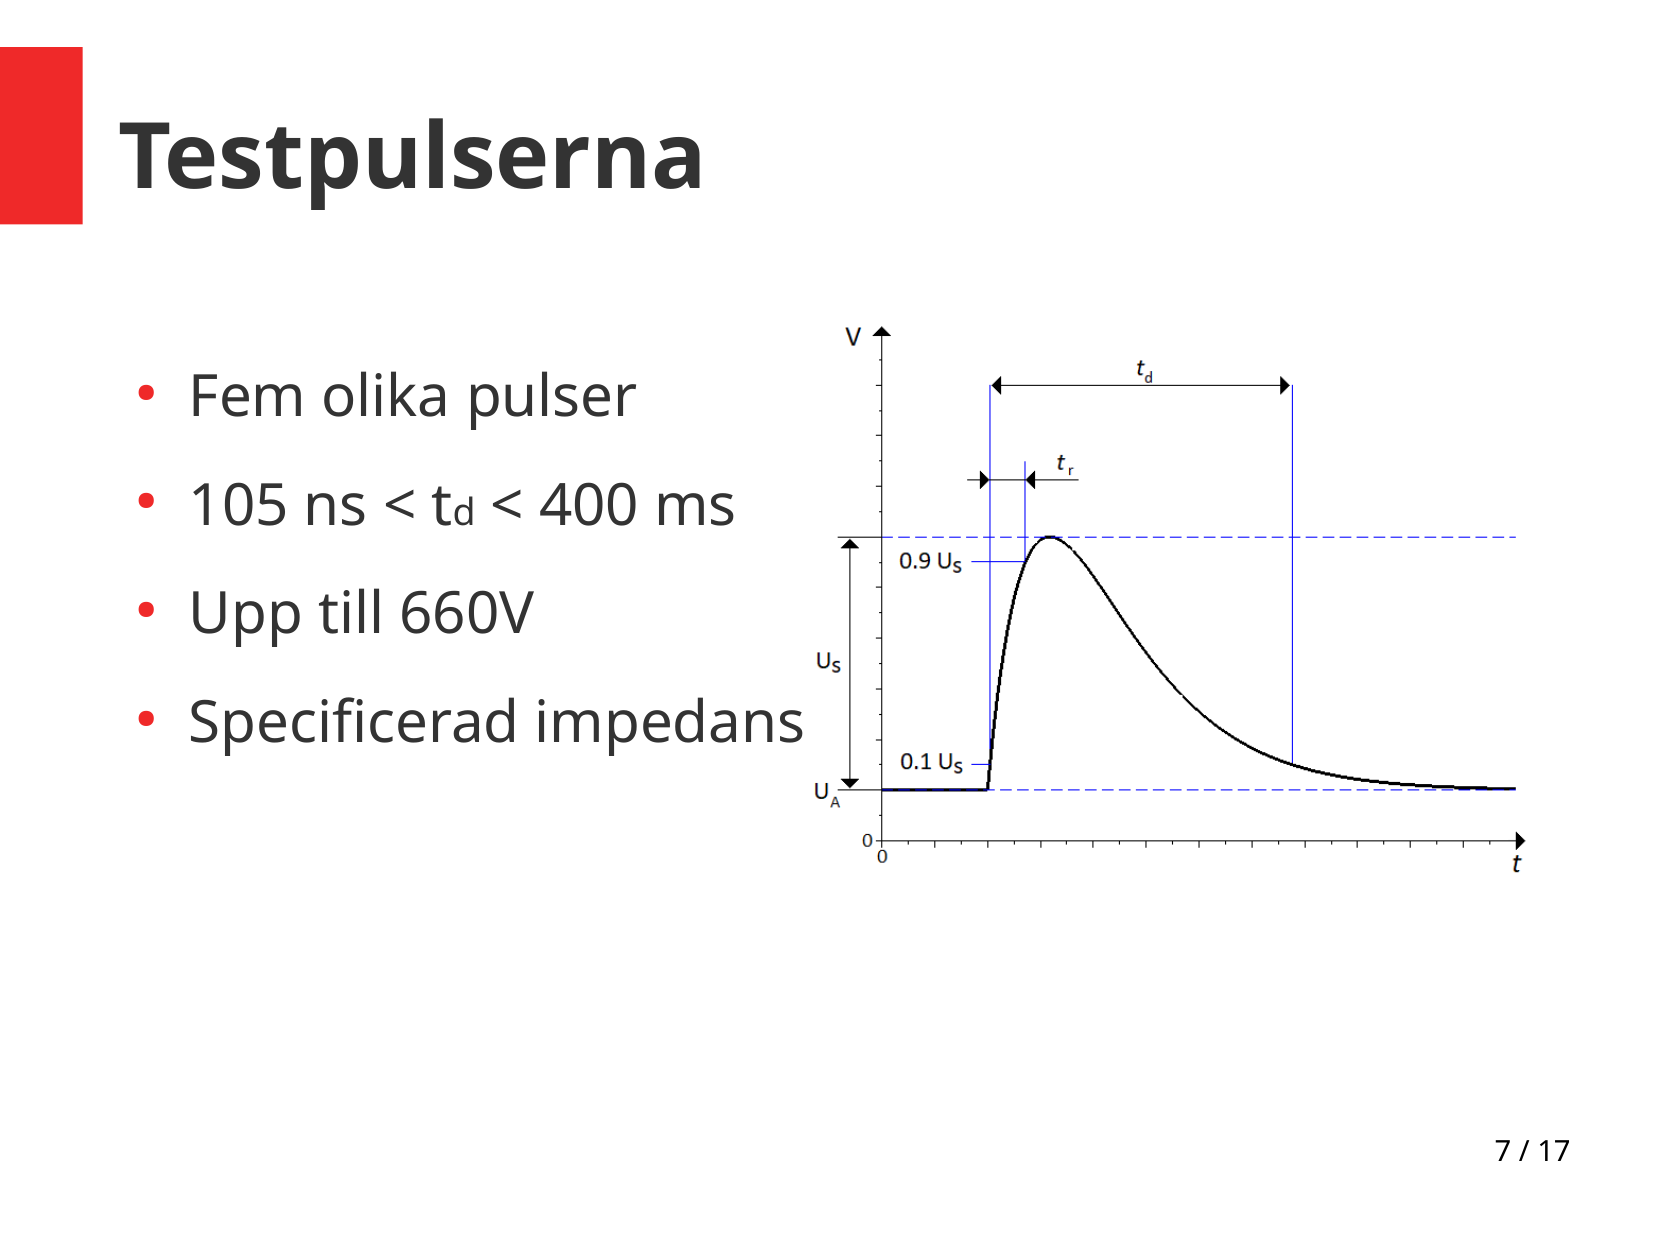

# Testpulserna
Fem olika pulser
105 ns < td < 400 ms
Upp till 660V
Specificerad impedans
7